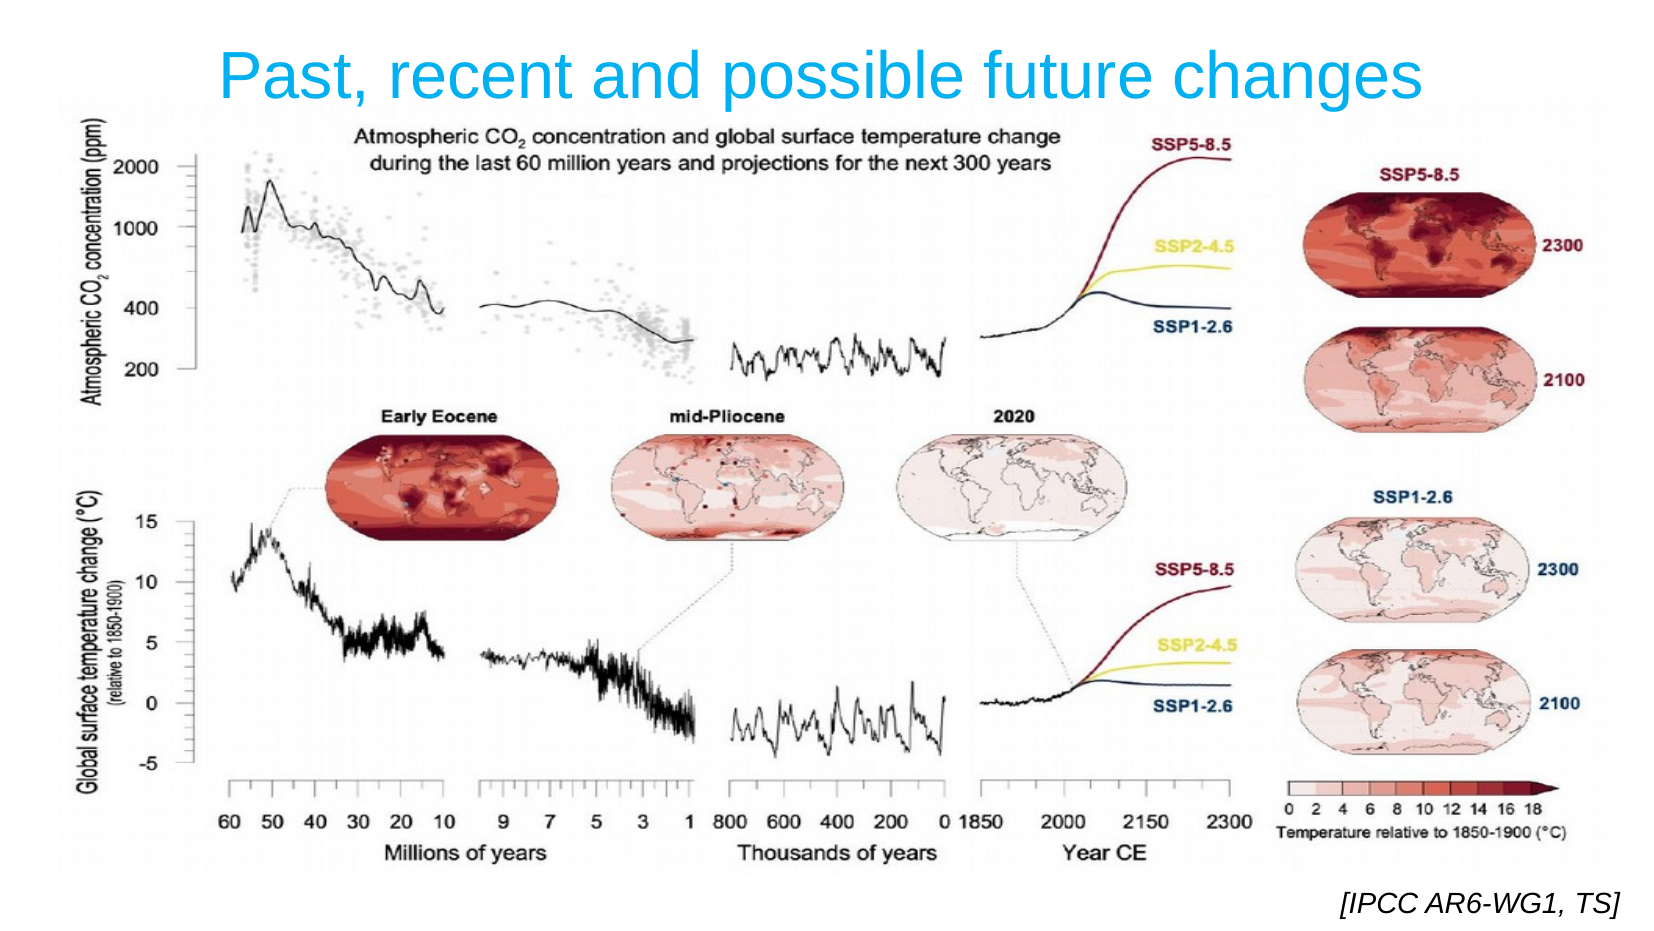

Past, recent and possible future changes
[IPCC AR6-WG1, TS]